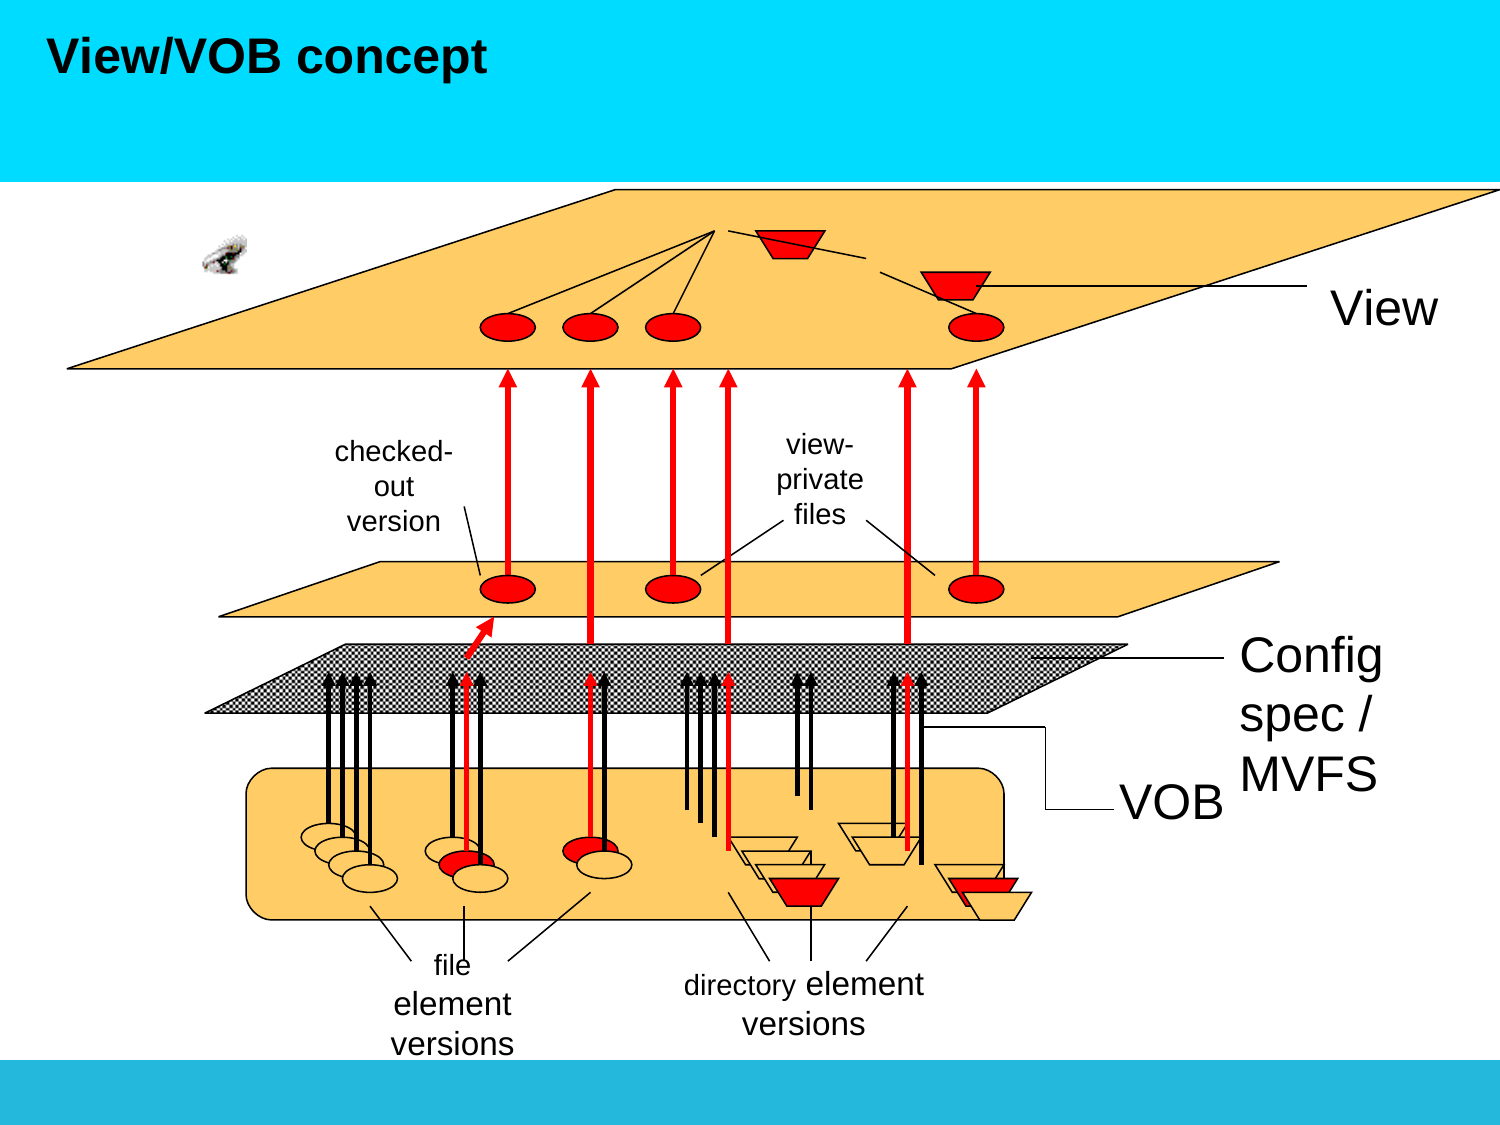

# View/VOB concept
View
view-private
files
checked-out
version
Config spec /
MVFS
VOB
file element
versions
directory element
versions